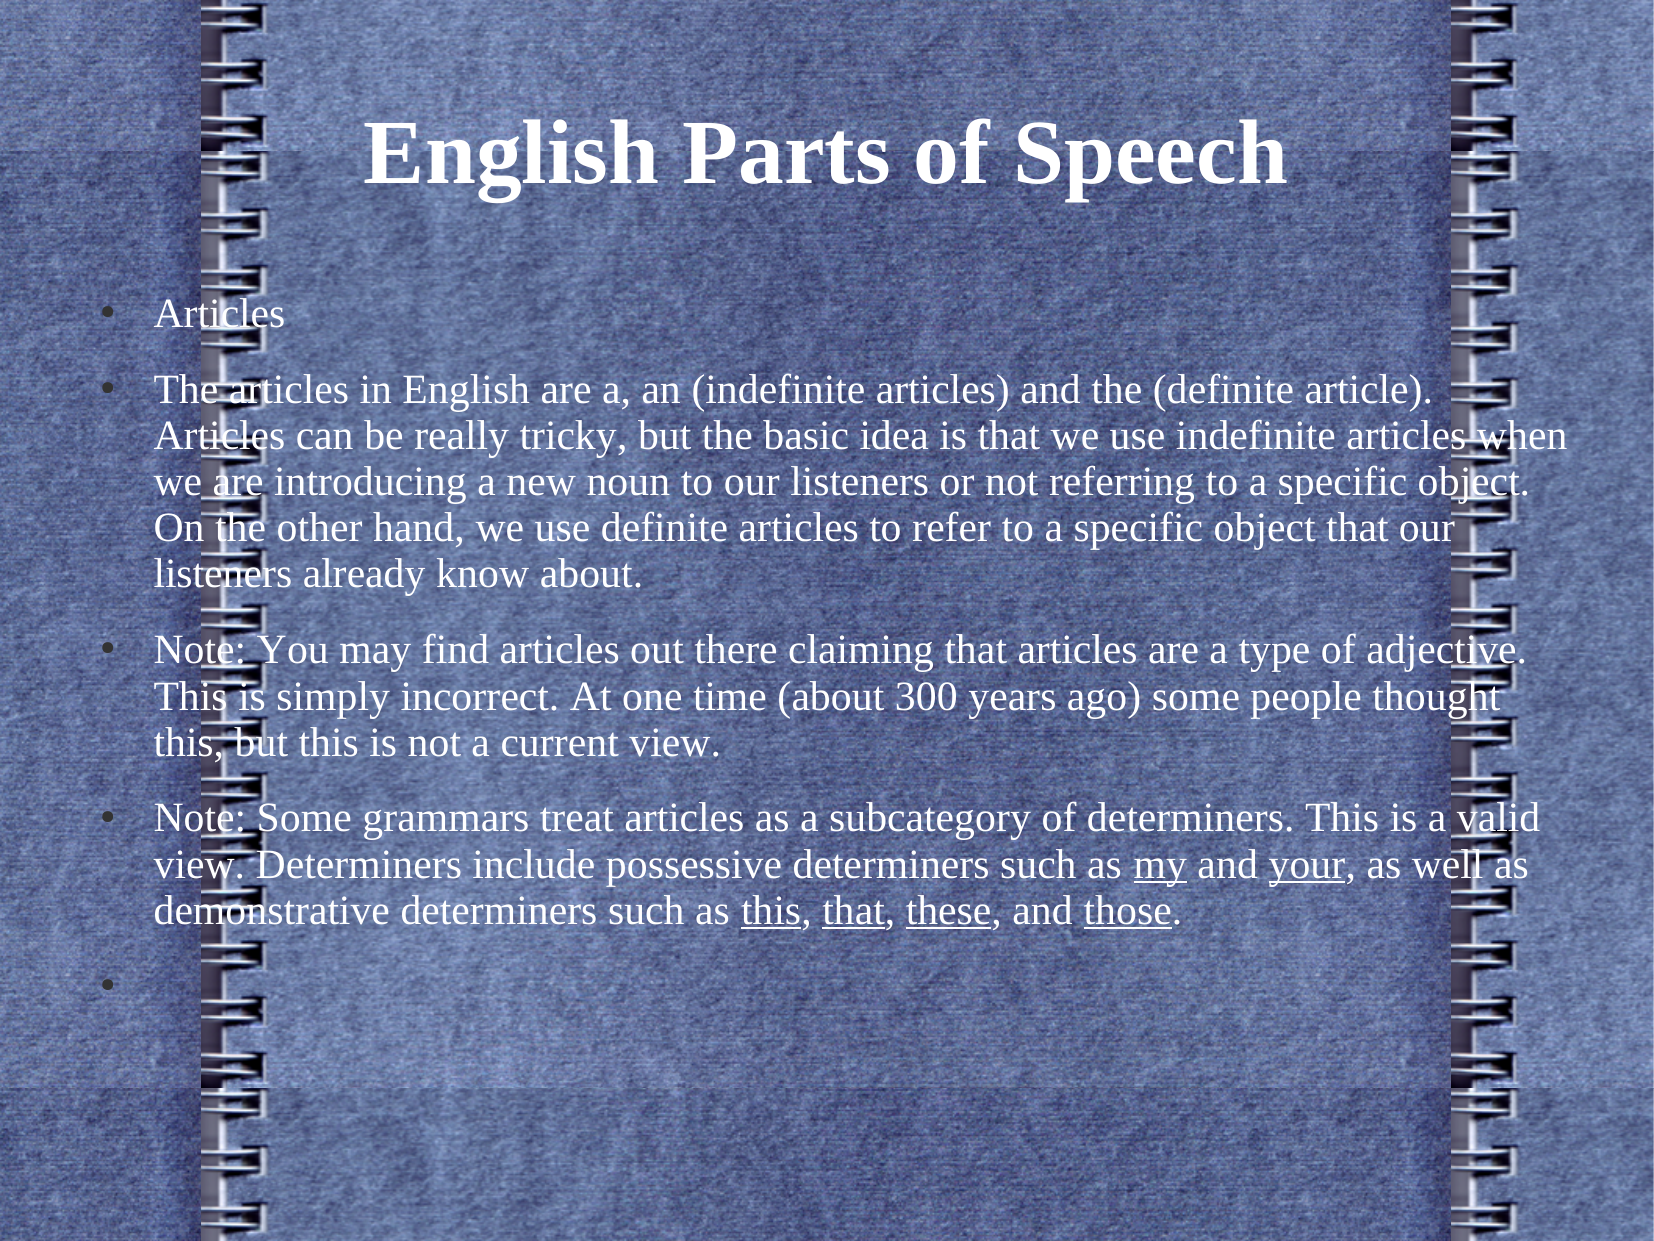

# English Parts of Speech
Articles
The articles in English are a, an (indefinite articles) and the (definite article). Articles can be really tricky, but the basic idea is that we use indefinite articles when we are introducing a new noun to our listeners or not referring to a specific object. On the other hand, we use definite articles to refer to a specific object that our listeners already know about.
Note: You may find articles out there claiming that articles are a type of adjective. This is simply incorrect. At one time (about 300 years ago) some people thought this, but this is not a current view.
Note: Some grammars treat articles as a subcategory of determiners. This is a valid view. Determiners include possessive determiners such as my and your, as well as demonstrative determiners such as this, that, these, and those.